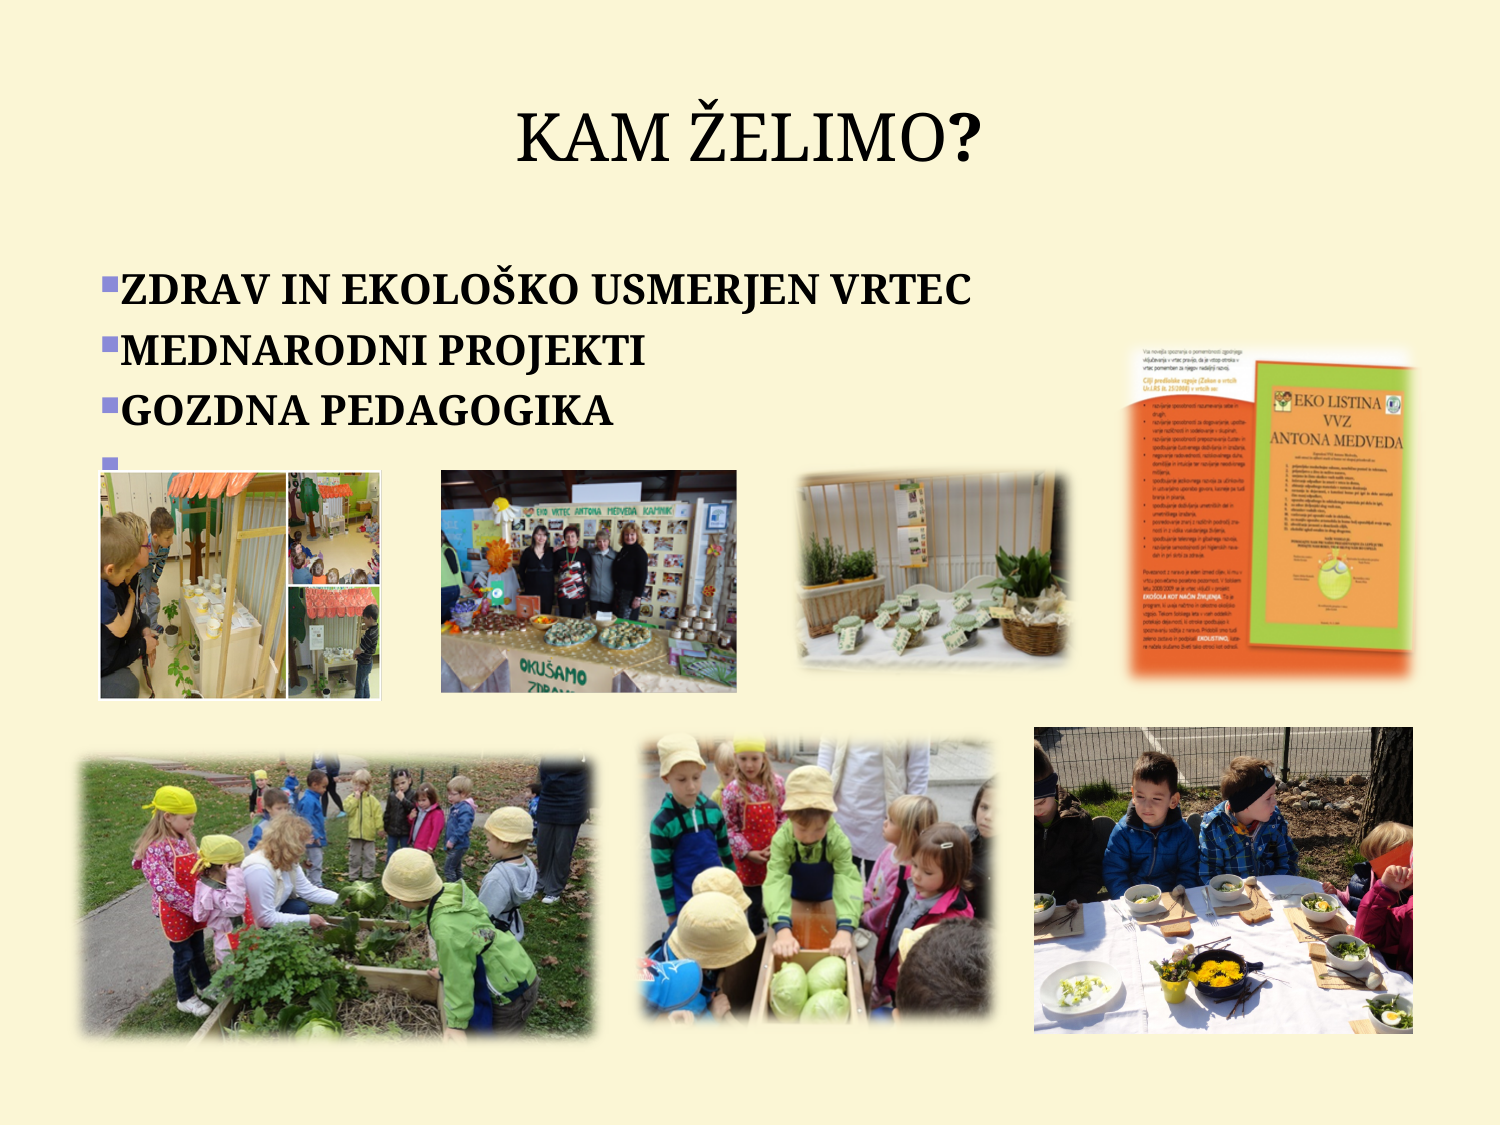

# KAM ŽELIMO?
ZDRAV IN EKOLOŠKO USMERJEN VRTEC
MEDNARODNI PROJEKTI
GOZDNA PEDAGOGIKA